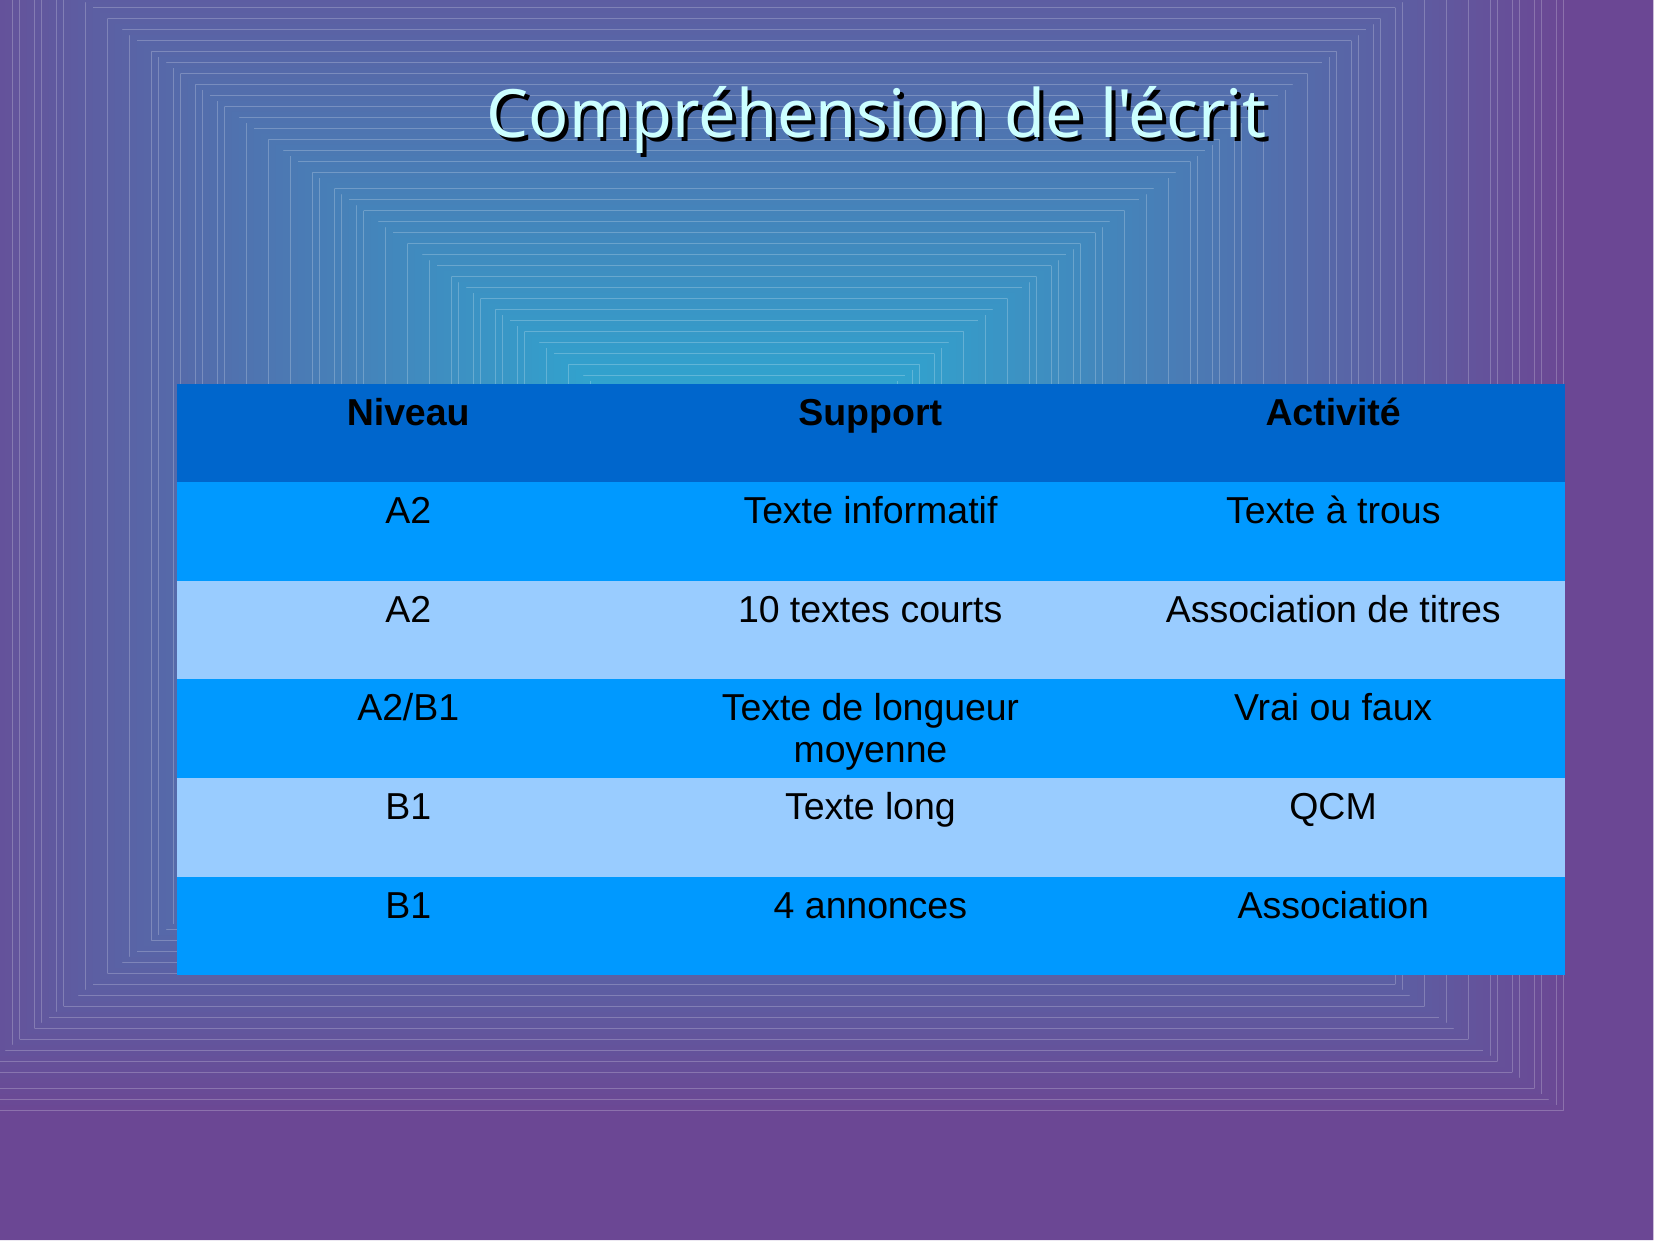

Compréhension de l'écrit
| Niveau | Support | Activité |
| --- | --- | --- |
| A2 | Texte informatif | Texte à trous |
| A2 | 10 textes courts | Association de titres |
| A2/B1 | Texte de longueur moyenne | Vrai ou faux |
| B1 | Texte long | QCM |
| B1 | 4 annonces | Association |